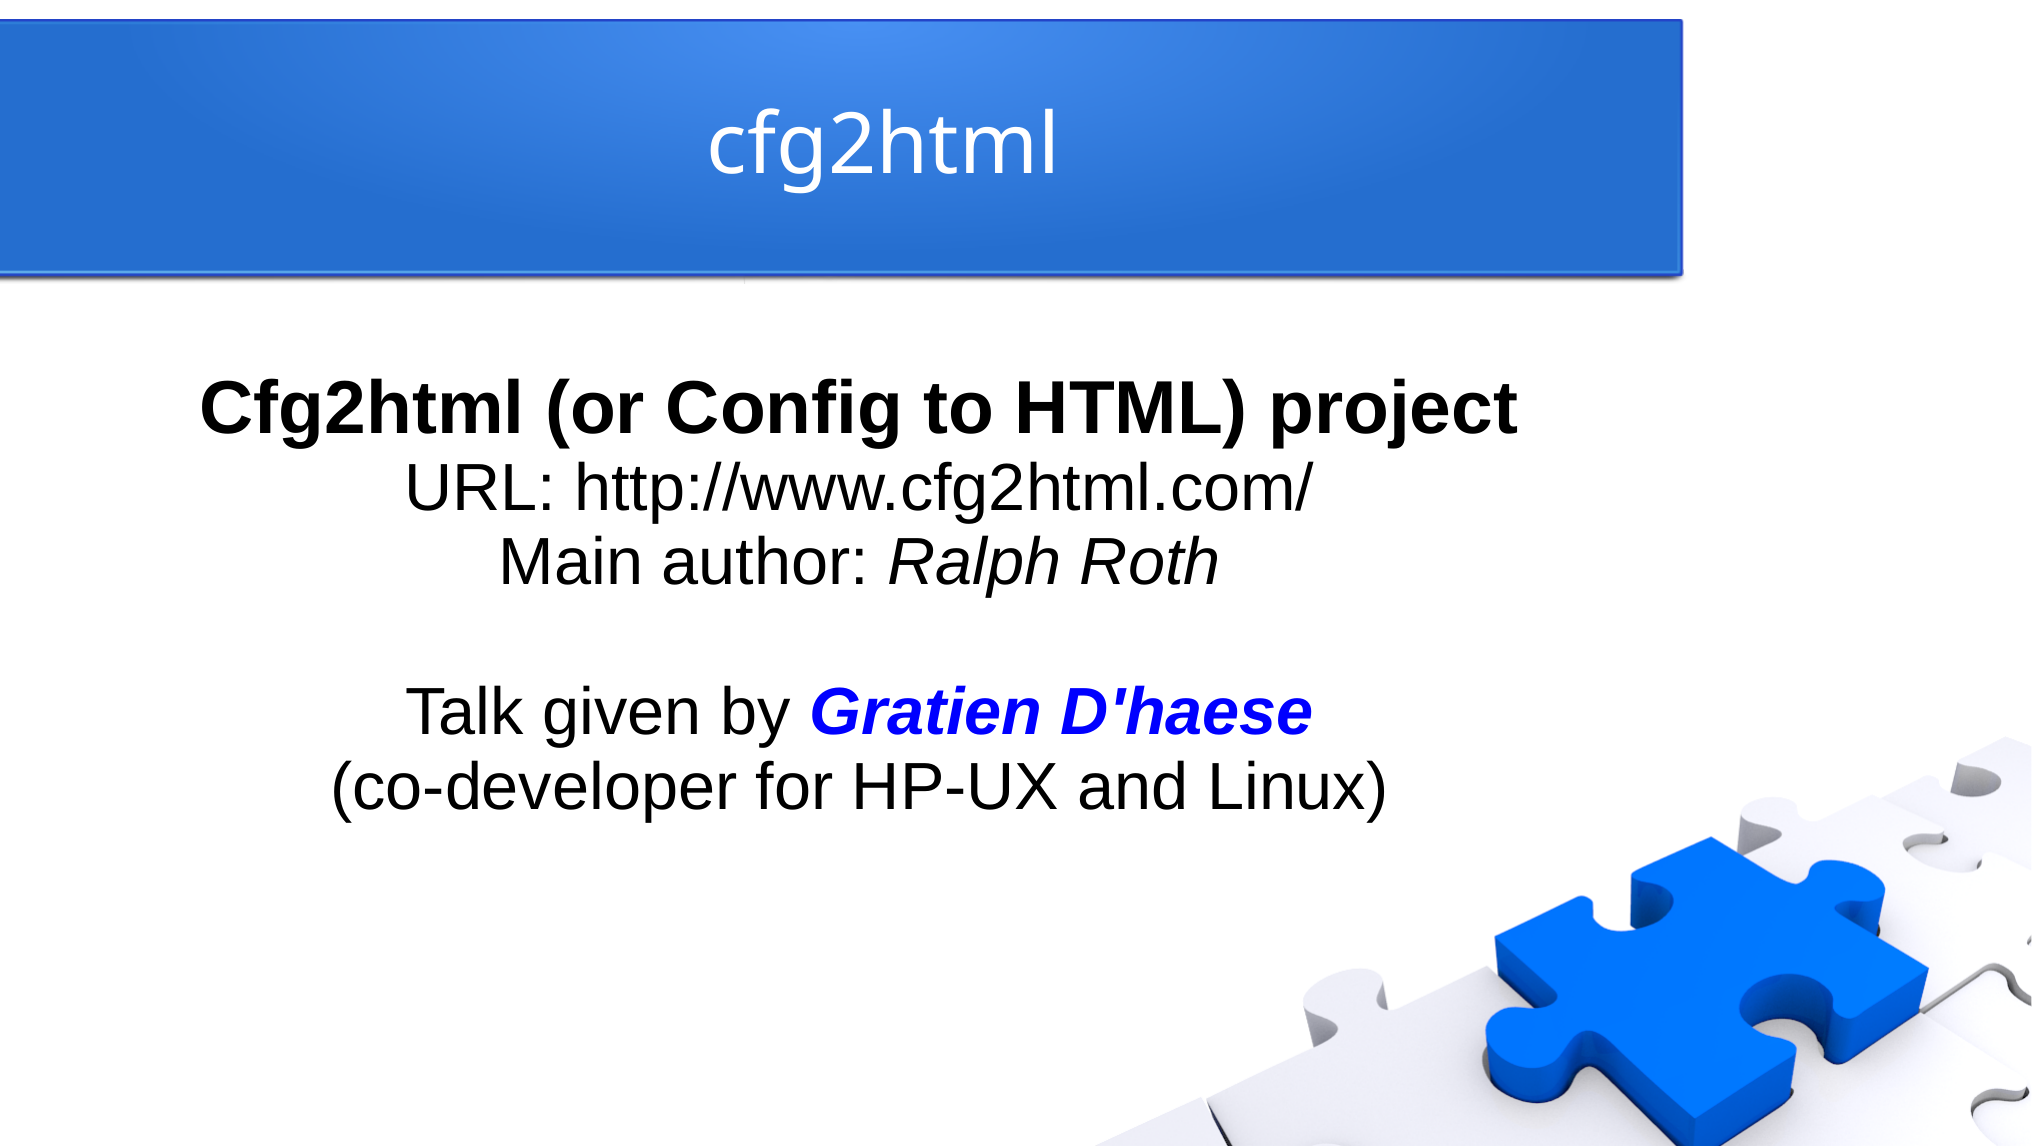

# cfg2html
Cfg2html (or Config to HTML) project
URL: http://www.cfg2html.com/
Main author: Ralph Roth
Talk given by Gratien D'haese
(co-developer for HP-UX and Linux)